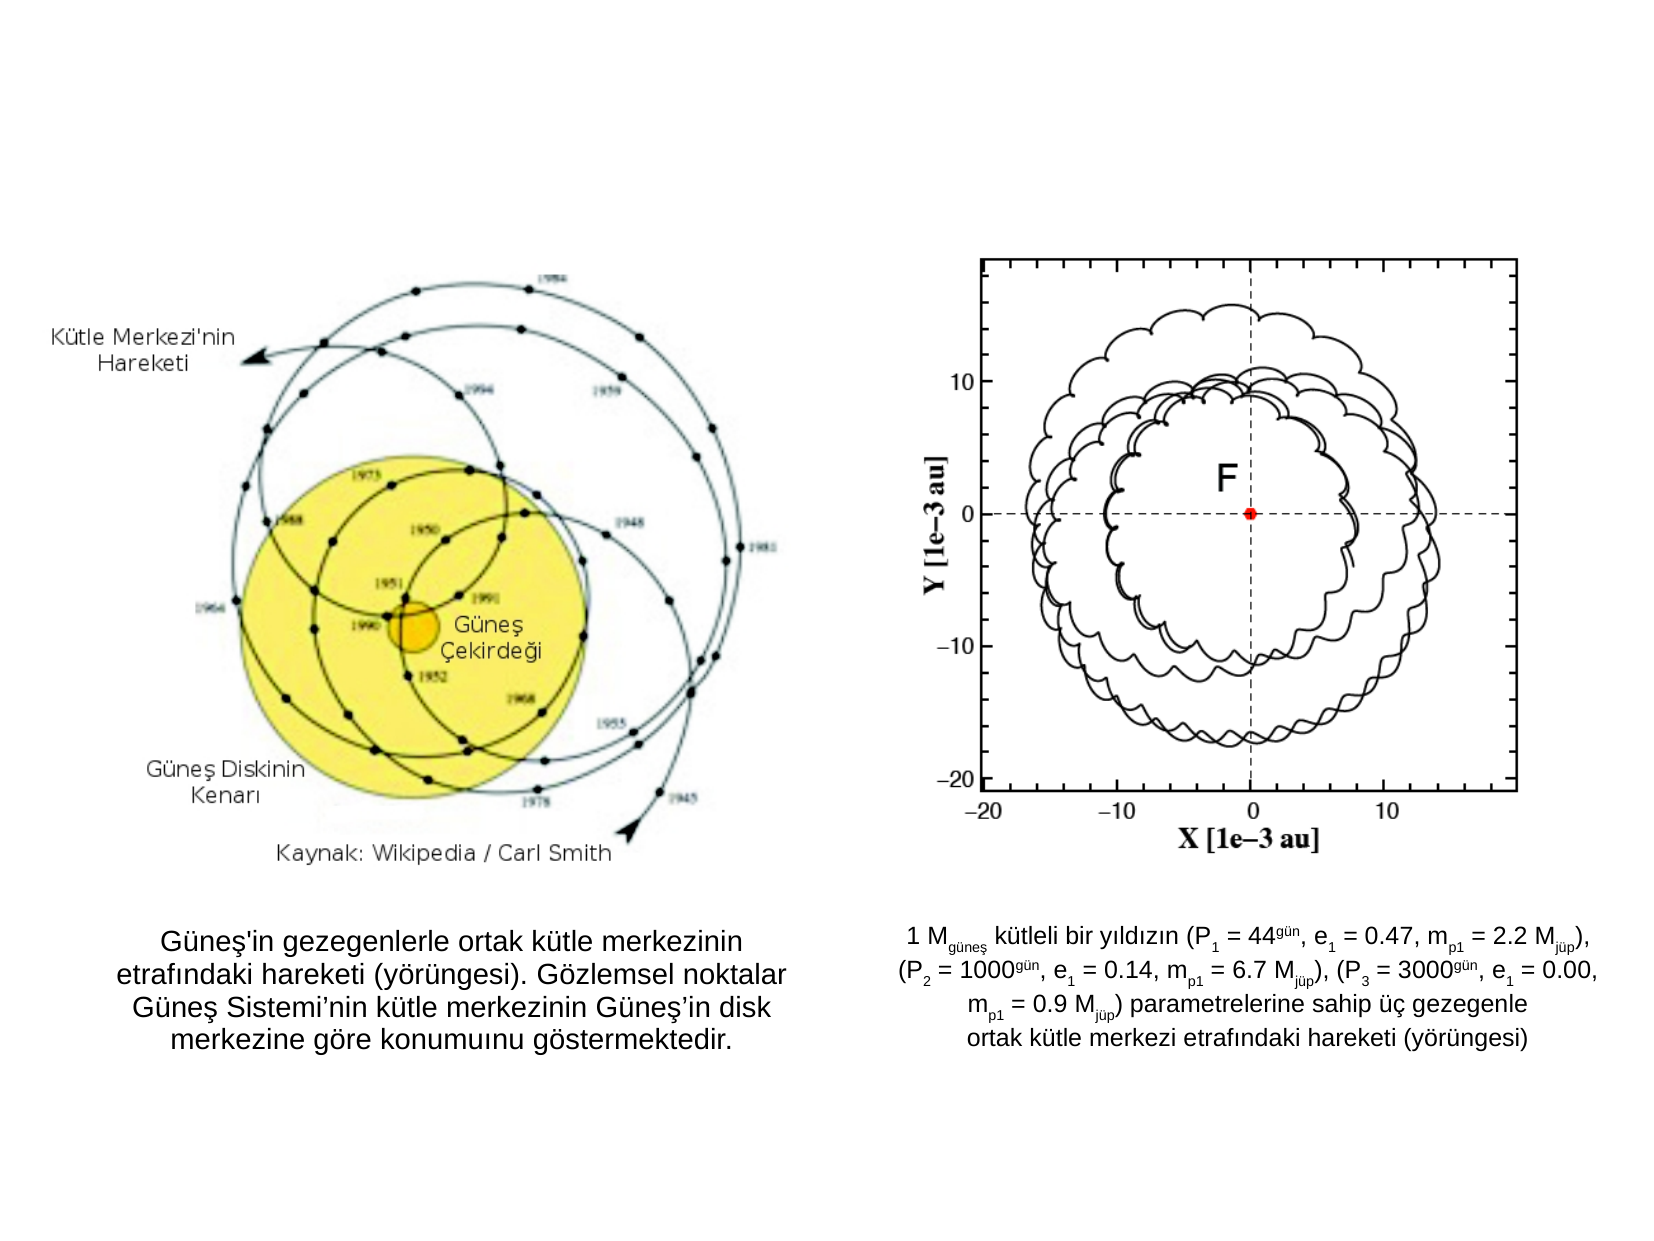

1 Mgüneş kütleli bir yıldızın (P1 = 44gün, e1 = 0.47, mp1 = 2.2 Mjüp), (P2 = 1000gün, e1 = 0.14, mp1 = 6.7 Mjüp), (P3 = 3000gün, e1 = 0.00, mp1 = 0.9 Mjüp) parametrelerine sahip üç gezegenle
ortak kütle merkezi etrafındaki hareketi (yörüngesi)
Güneş'in gezegenlerle ortak kütle merkezinin etrafındaki hareketi (yörüngesi). Gözlemsel noktalar Güneş Sistemi’nin kütle merkezinin Güneş’in disk merkezine göre konumuınu göstermektedir.